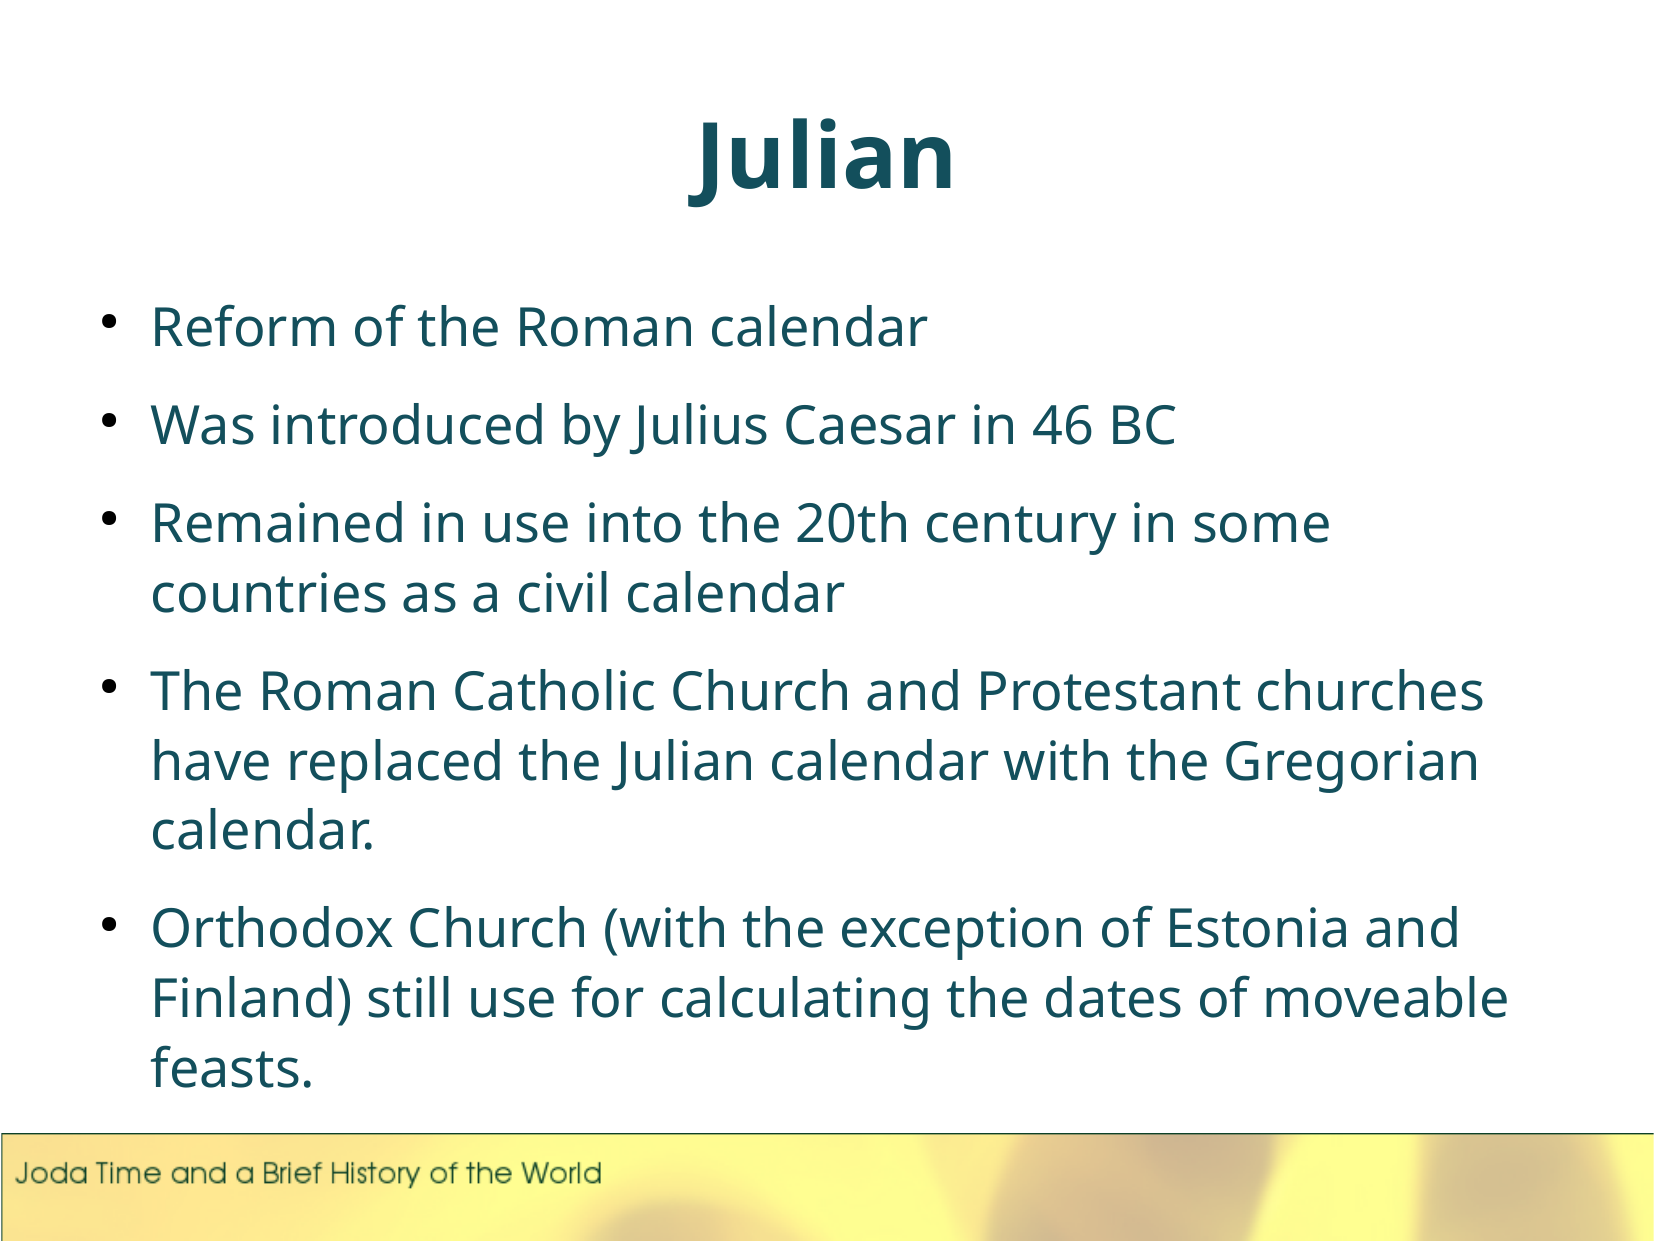

# Julian
Reform of the Roman calendar
Was introduced by Julius Caesar in 46 BC
Remained in use into the 20th century in some countries as a civil calendar
The Roman Catholic Church and Protestant churches have replaced the Julian calendar with the Gregorian calendar.
Orthodox Church (with the exception of Estonia and Finland) still use for calculating the dates of moveable feasts.